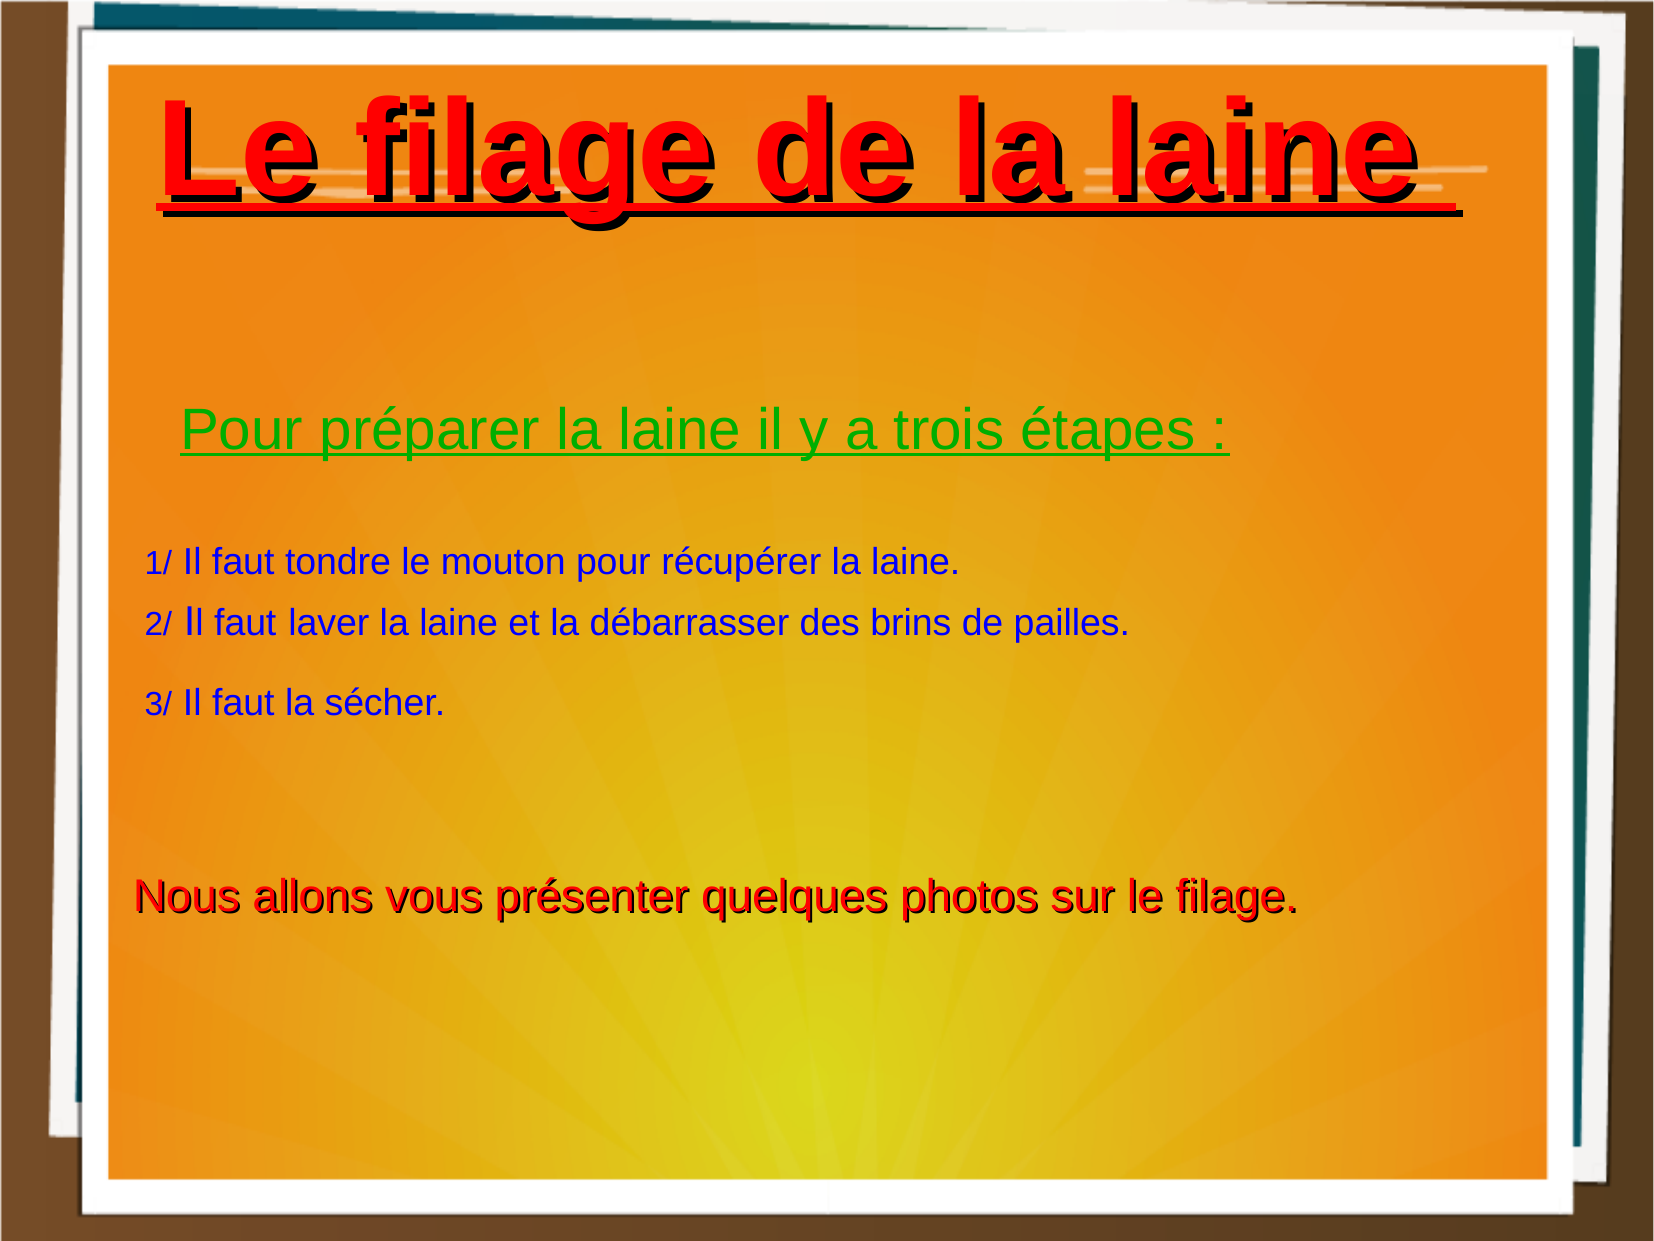

Le filage de la laine
Pour préparer la laine il y a trois étapes :
1/ Il faut tondre le mouton pour récupérer la laine.
2/ Il faut laver la laine et la débarrasser des brins de pailles.
3/ Il faut la sécher.
Nous allons vous présenter quelques photos sur le filage.